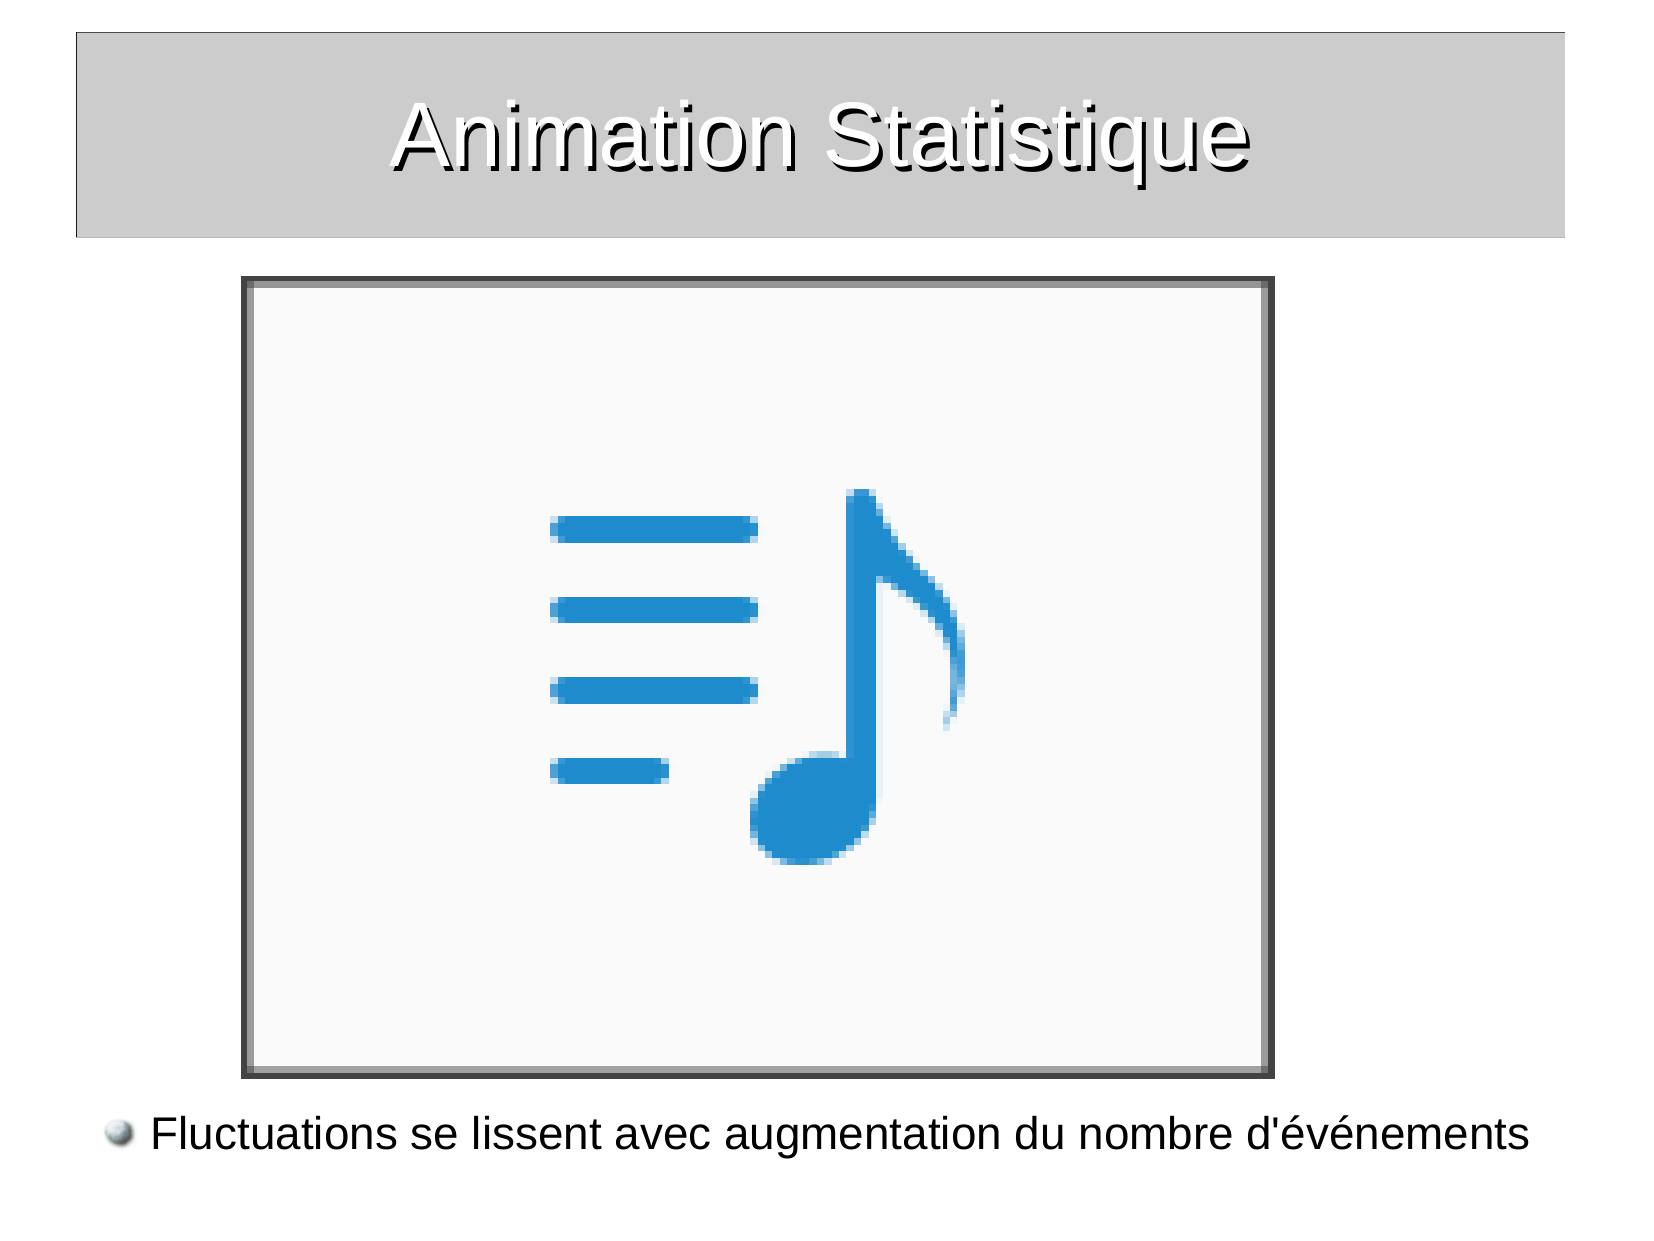

# Animation Statistique
Fluctuations se lissent avec augmentation du nombre d'événements